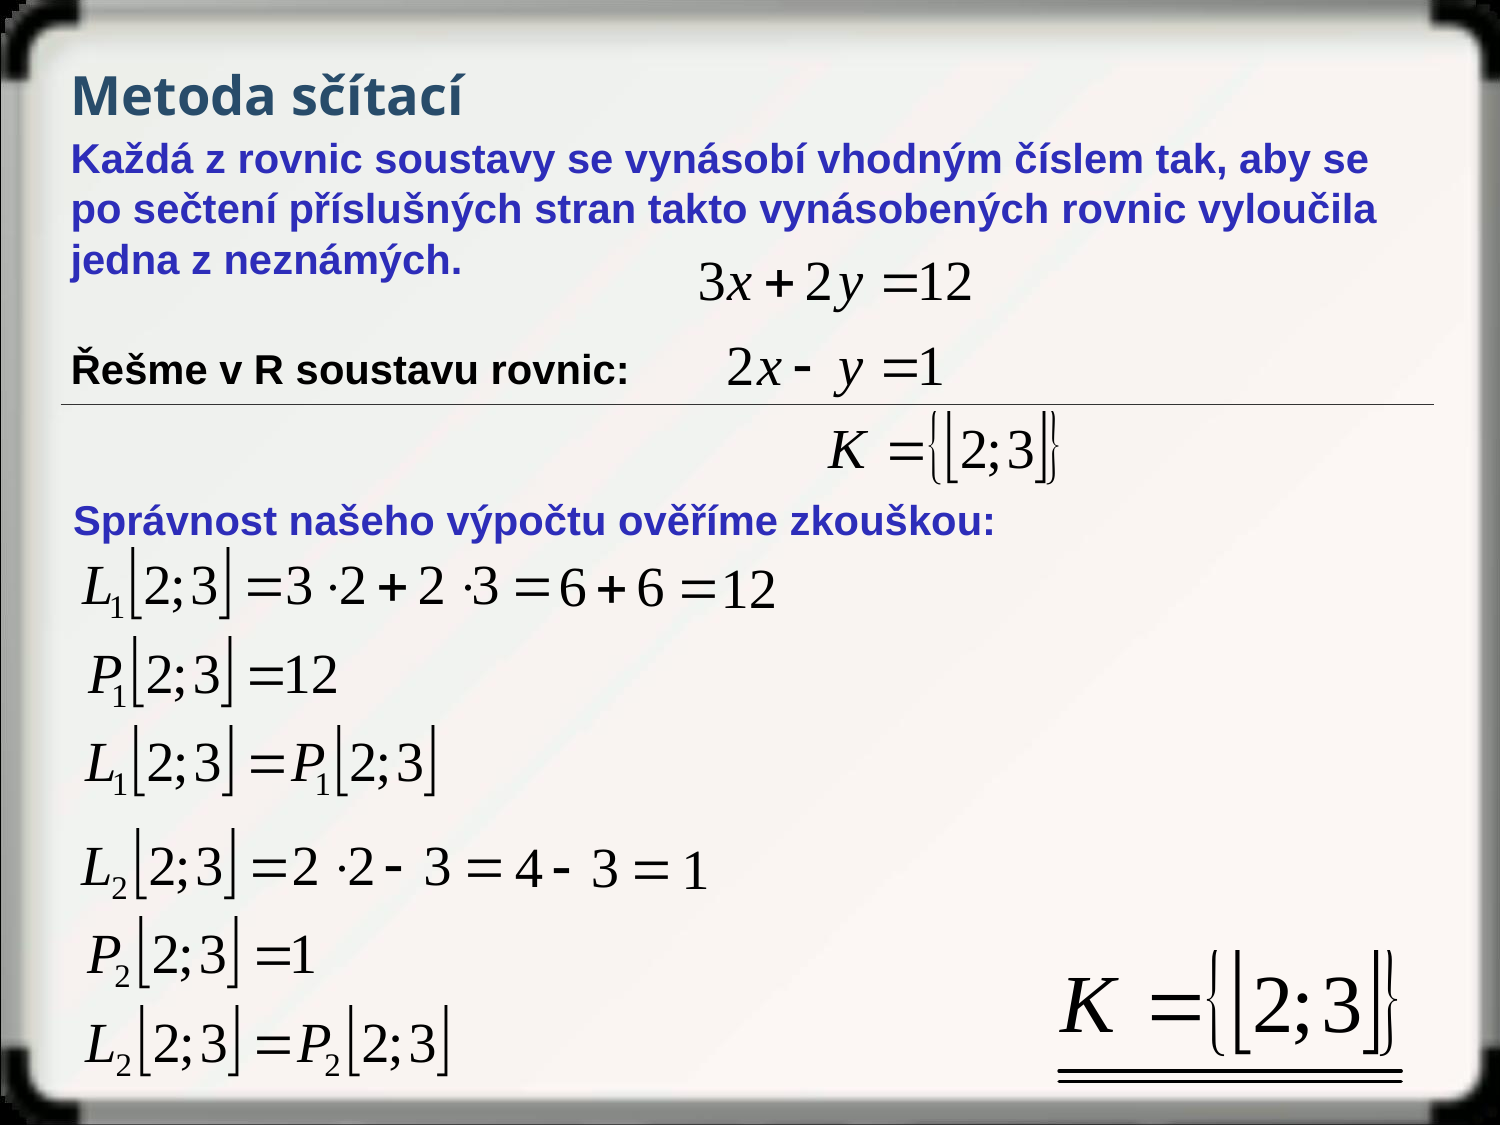

Metoda sčítací
Každá z rovnic soustavy se vynásobí vhodným číslem tak, aby se po sečtení příslušných stran takto vynásobených rovnic vyloučila jedna z neznámých.
Řešme v R soustavu rovnic:
Správnost našeho výpočtu ověříme zkouškou: